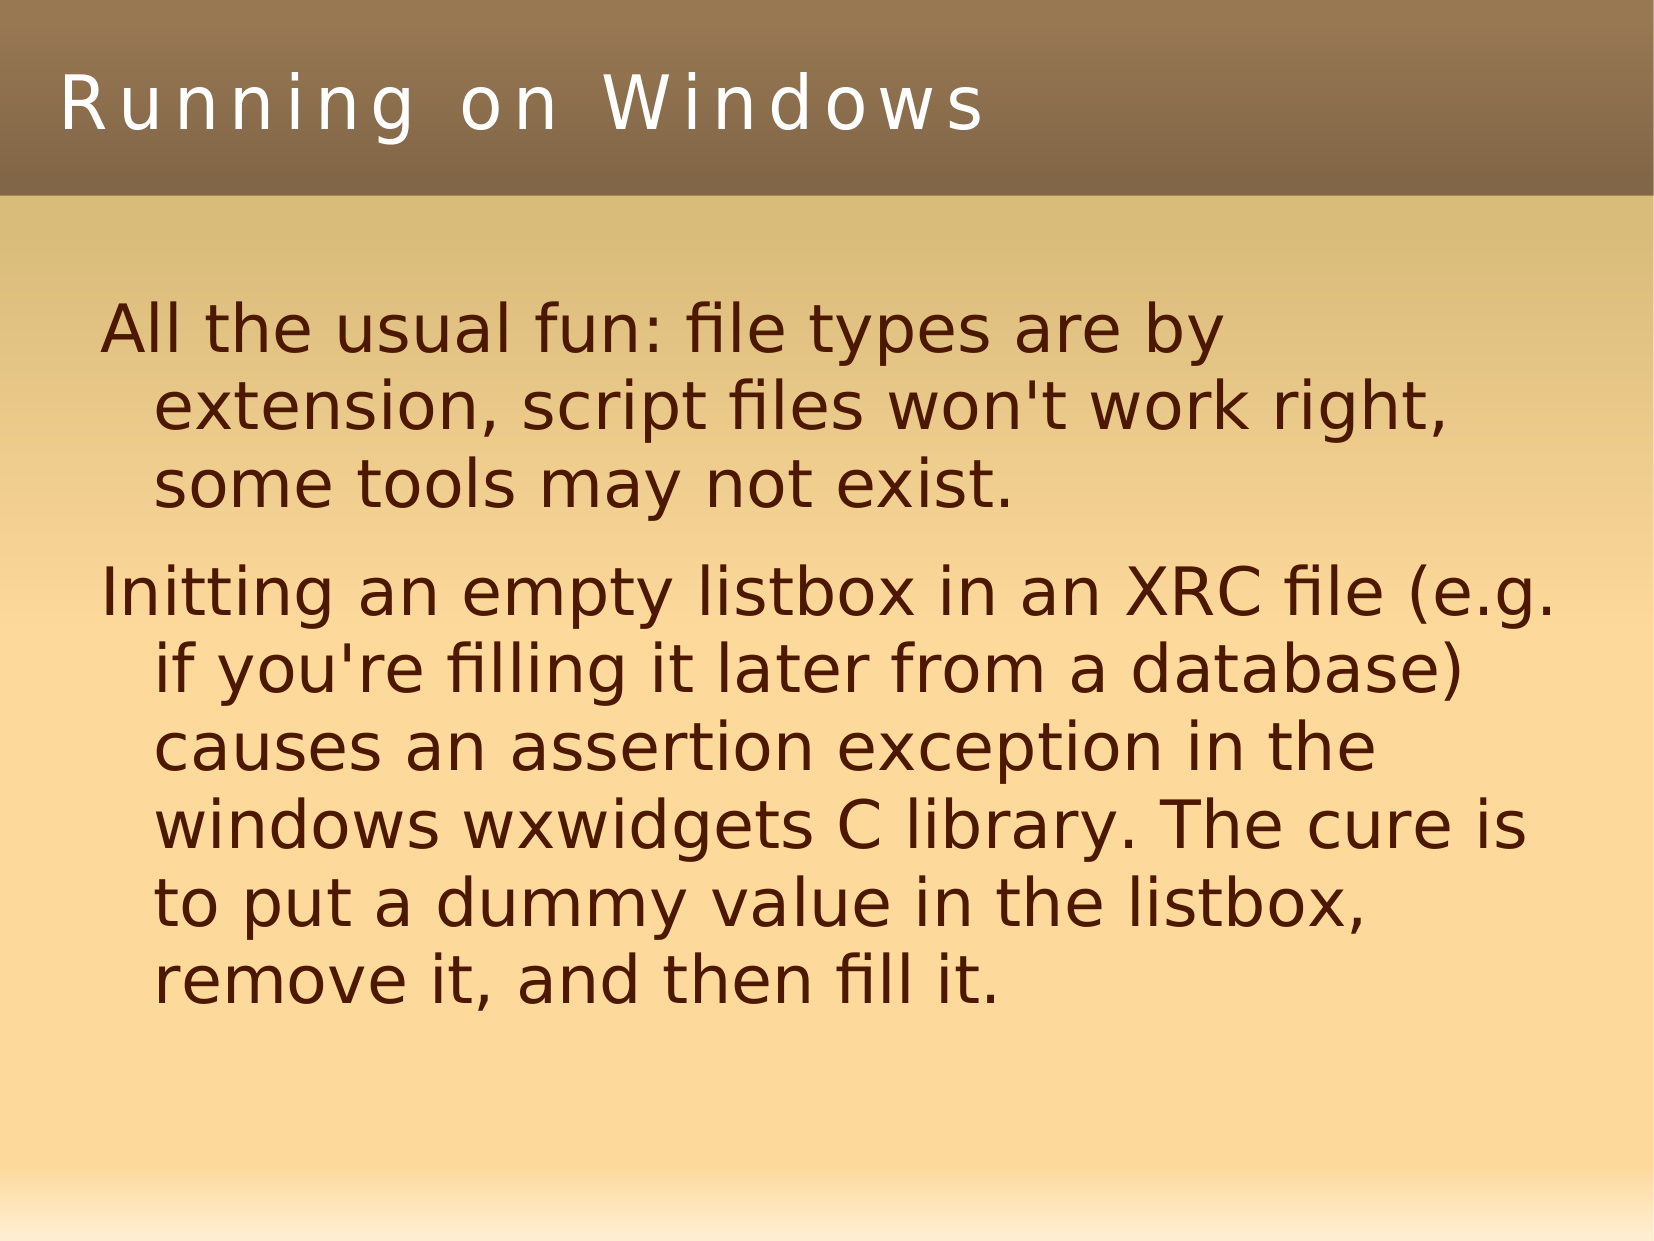

# Running on Windows
All the usual fun: file types are by extension, script files won't work right, some tools may not exist.
Initting an empty listbox in an XRC file (e.g. if you're filling it later from a database) causes an assertion exception in the windows wxwidgets C library. The cure is to put a dummy value in the listbox, remove it, and then fill it.